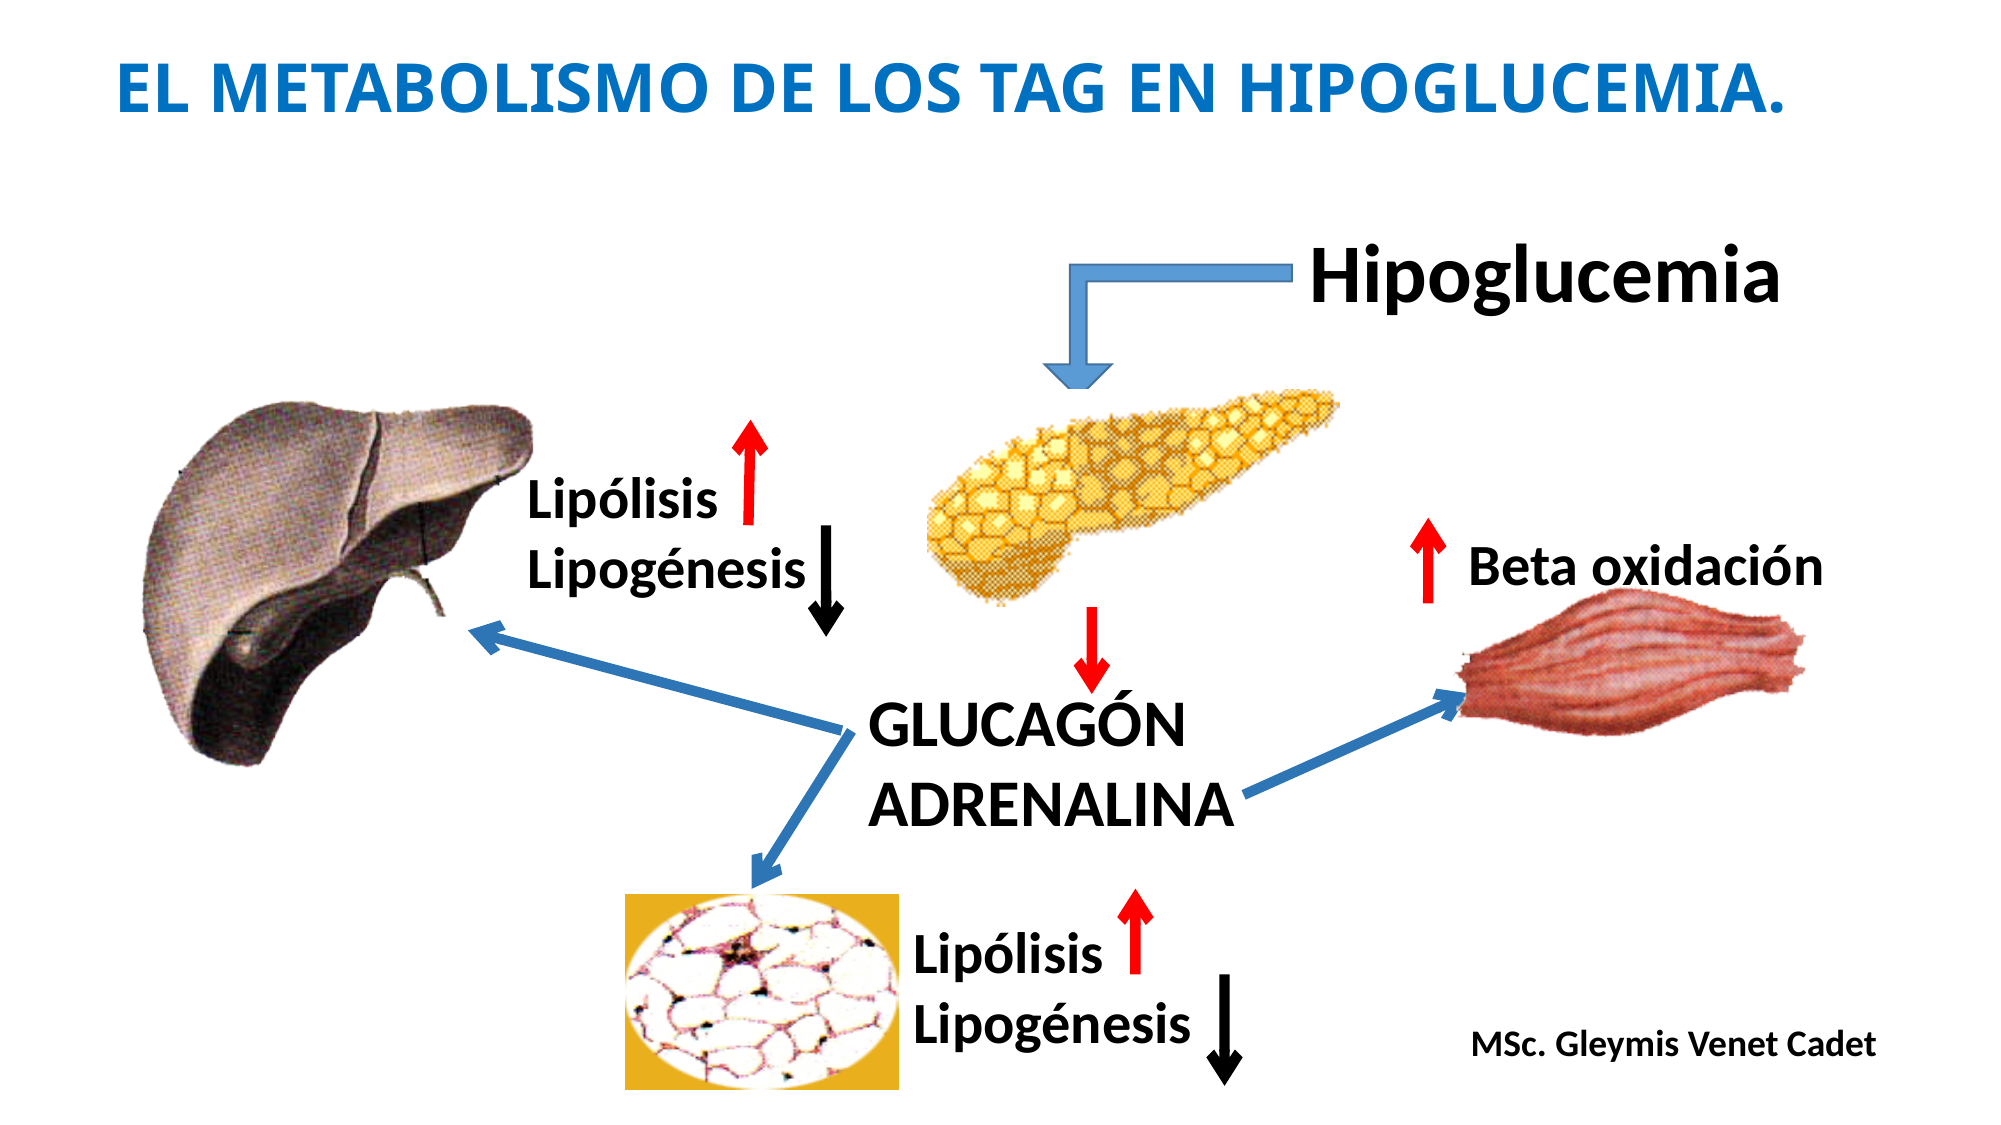

# EL METABOLISMO DE LOS TAG EN HIPOGLUCEMIA.
Hipoglucemia
Lipólisis
Lipogénesis
lfa
Beta oxidación
GLUCAGÓN
ADRENALINA
Lipólisis
Lipogénesis
MSc. Gleymis Venet Cadet